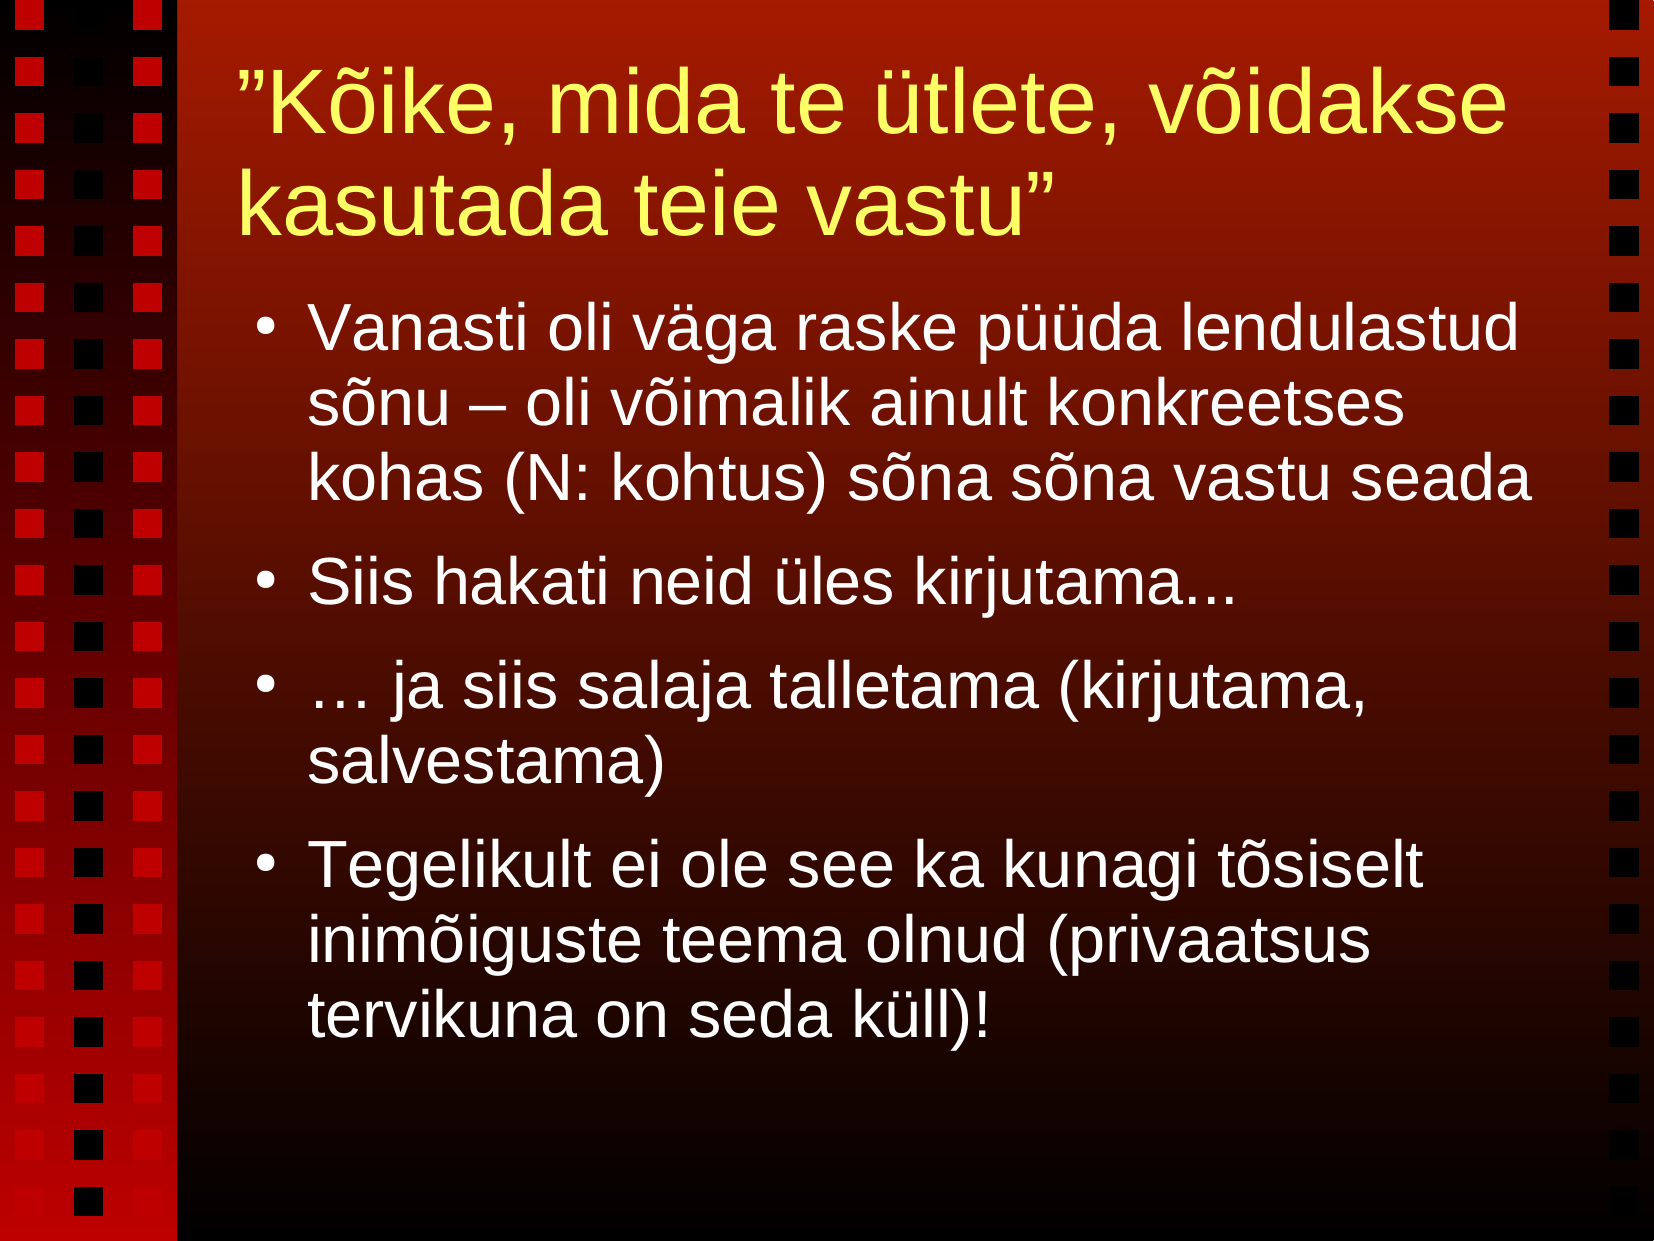

# ”Kõike, mida te ütlete, võidakse kasutada teie vastu”
Vanasti oli väga raske püüda lendulastud sõnu – oli võimalik ainult konkreetses kohas (N: kohtus) sõna sõna vastu seada
Siis hakati neid üles kirjutama...
… ja siis salaja talletama (kirjutama, salvestama)
Tegelikult ei ole see ka kunagi tõsiselt inimõiguste teema olnud (privaatsus tervikuna on seda küll)!